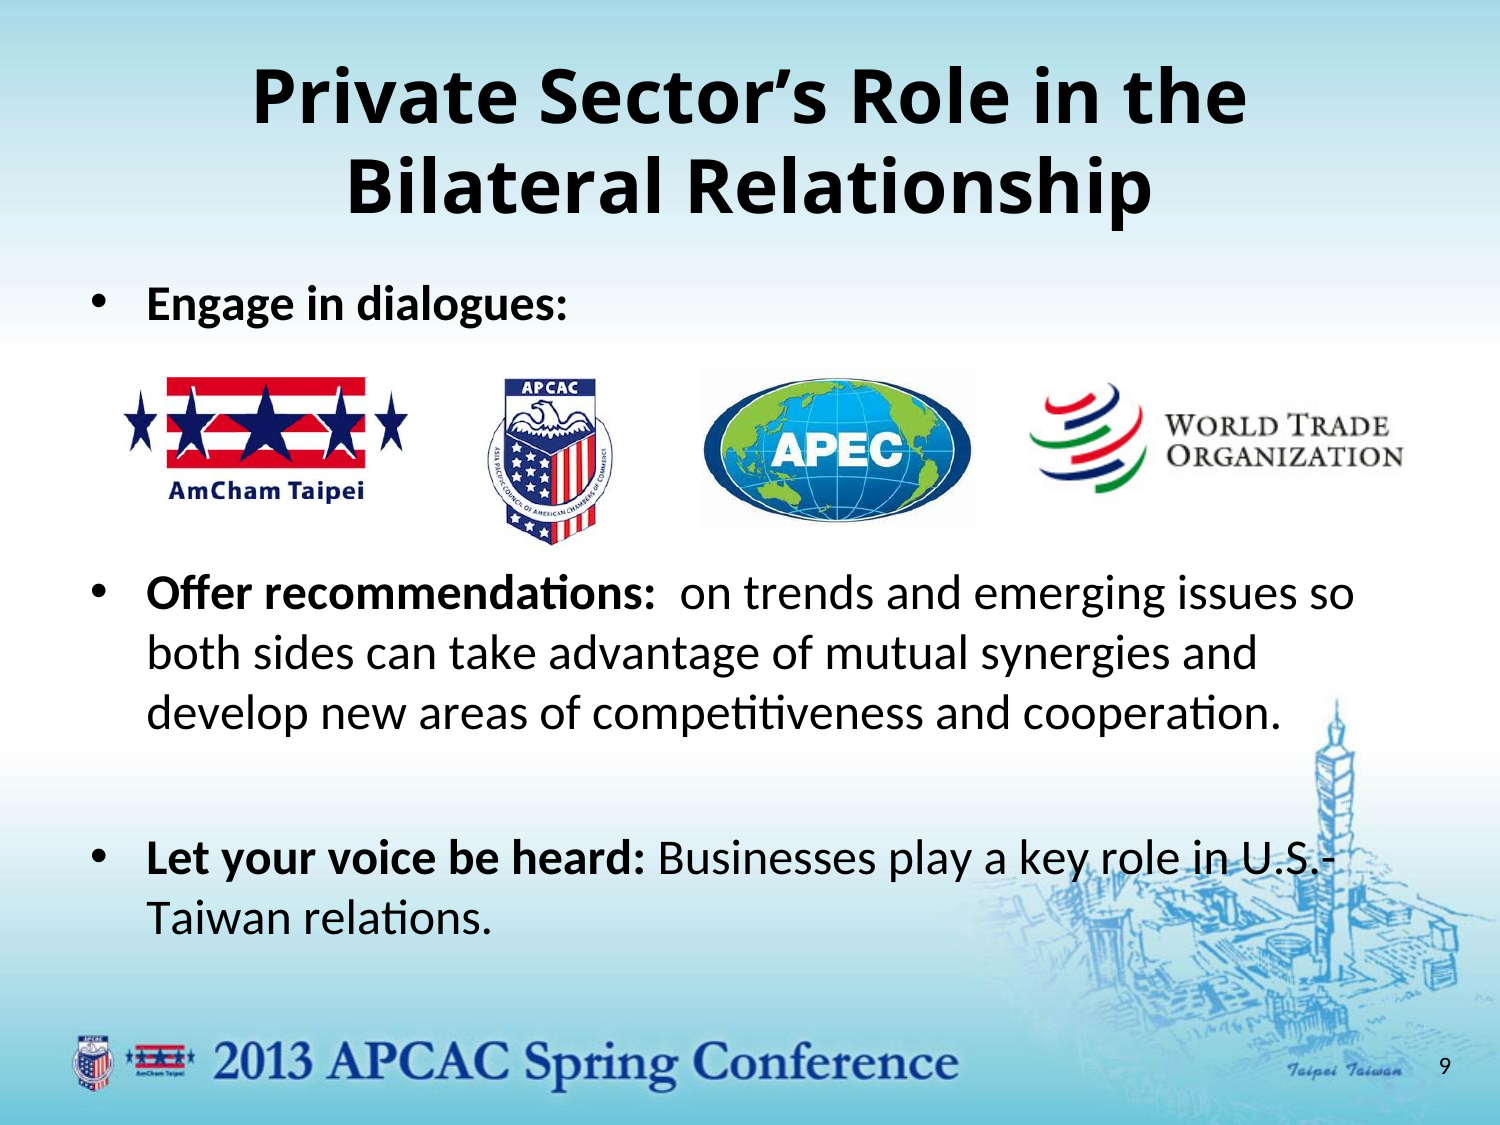

# Private Sector’s Role in the Bilateral Relationship
Engage in dialogues:
Offer recommendations: on trends and emerging issues so both sides can take advantage of mutual synergies and develop new areas of competitiveness and cooperation.
Let your voice be heard: Businesses play a key role in U.S.-Taiwan relations.